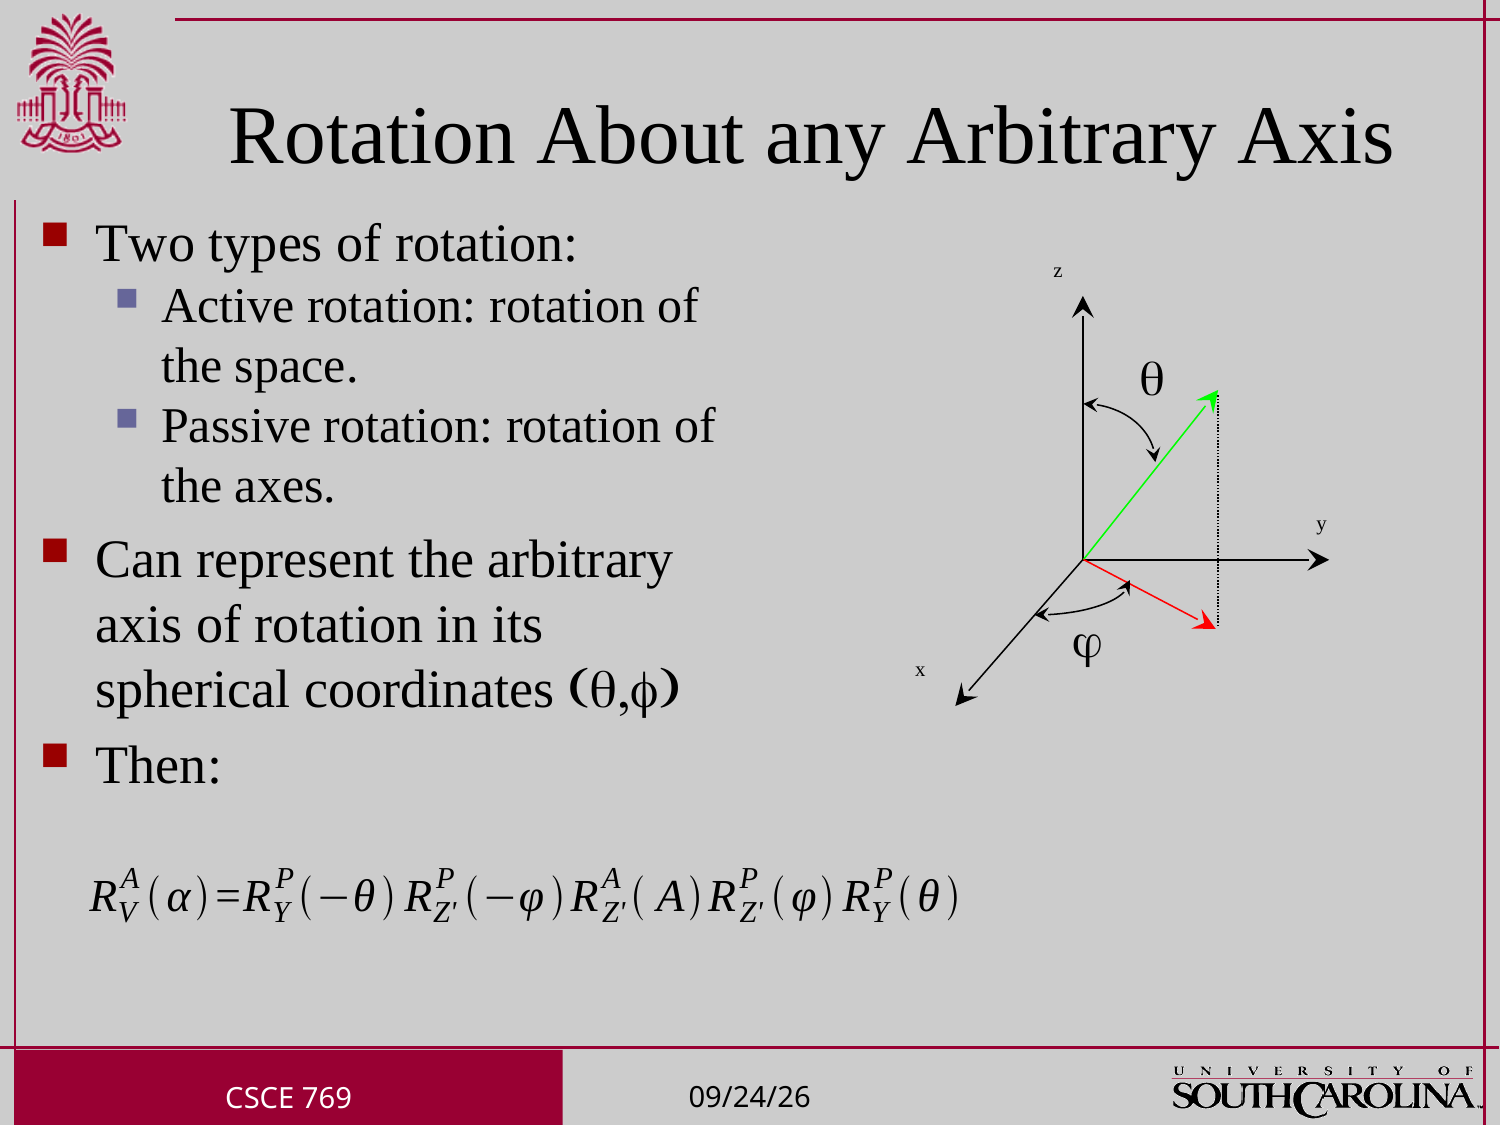

# Rotation About any Arbitrary Axis
Two types of rotation:
Active rotation: rotation of the space.
Passive rotation: rotation of the axes.
Can represent the arbitrary axis of rotation in its spherical coordinates 
Then:
z
y
x

